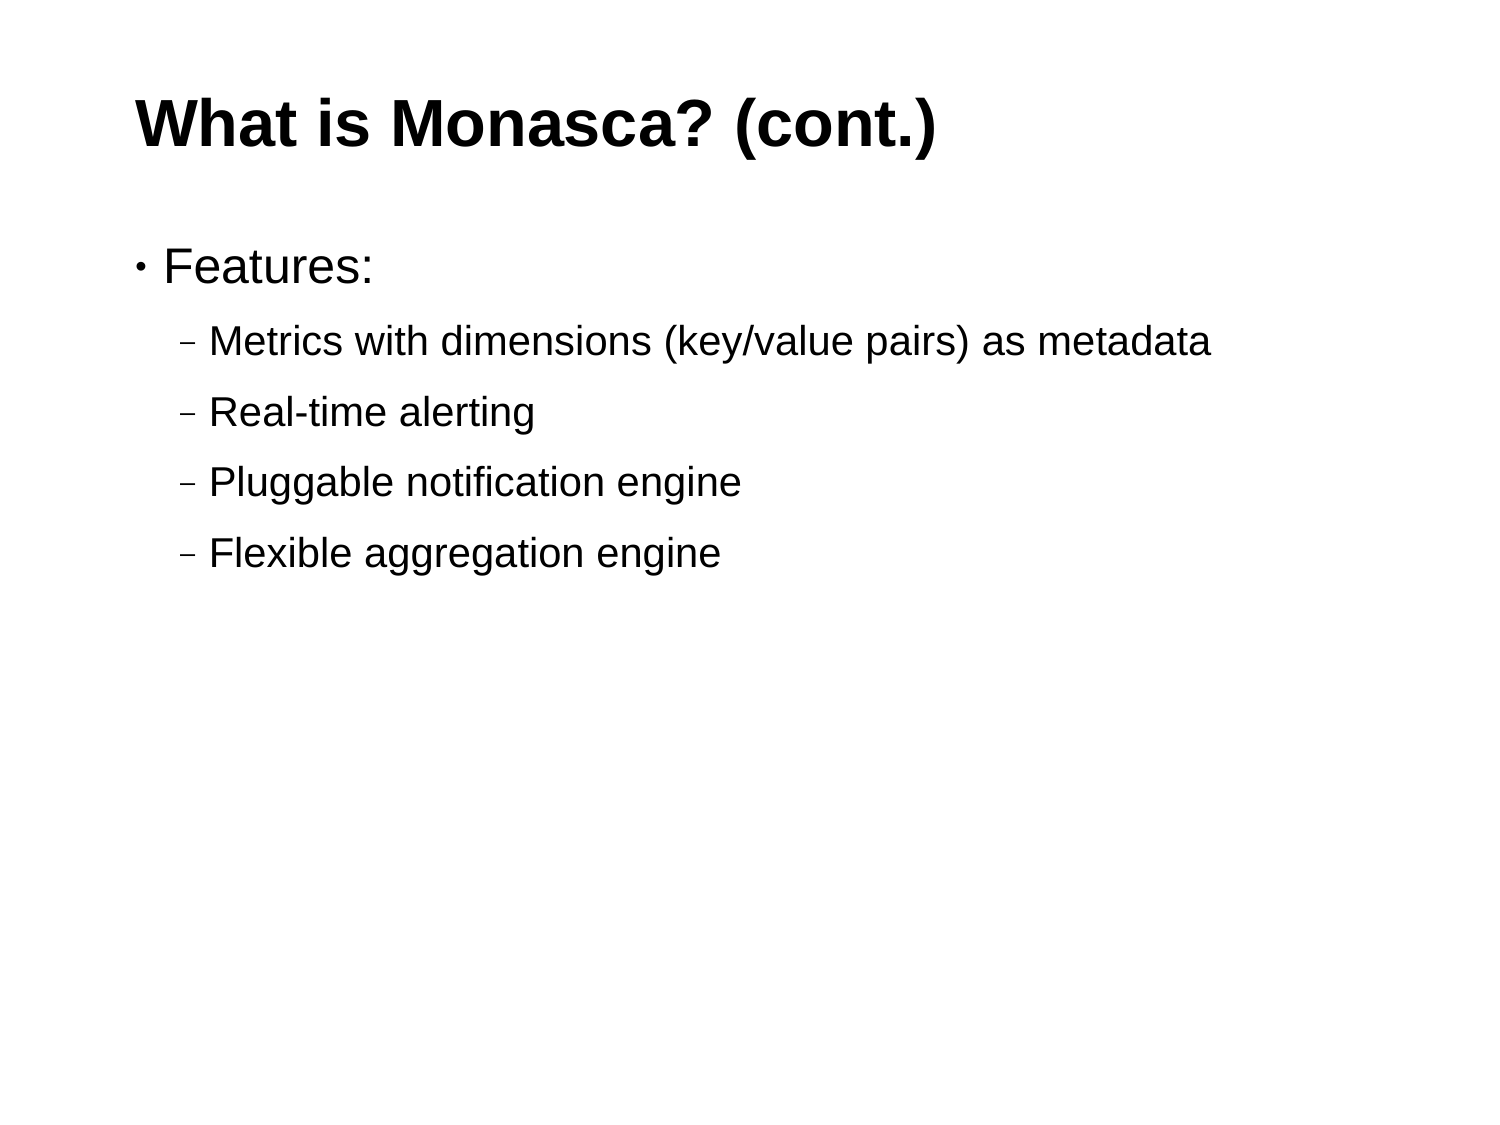

# What is Monasca? (cont.)
Features:
Metrics with dimensions (key/value pairs) as metadata
Real-time alerting
Pluggable notification engine
Flexible aggregation engine